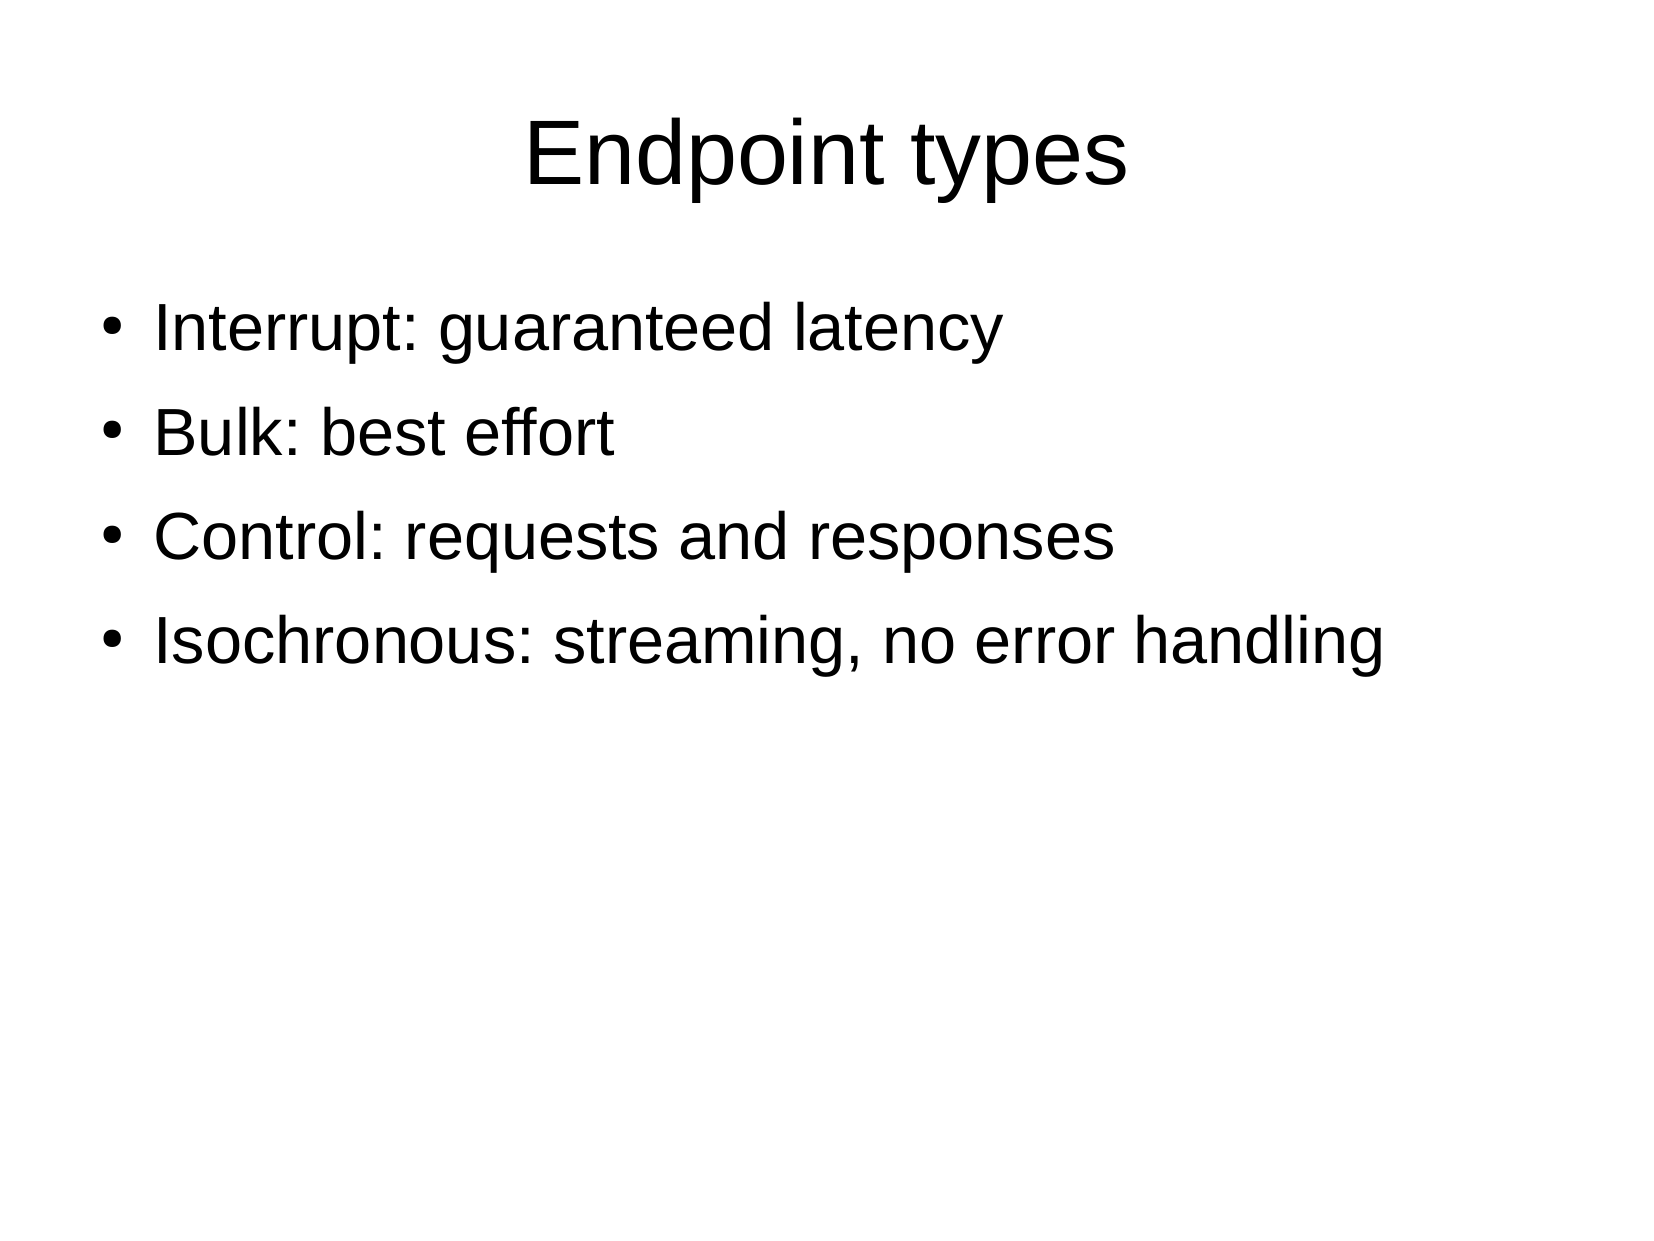

# Endpoint types
Interrupt: guaranteed latency
Bulk: best effort
Control: requests and responses
Isochronous: streaming, no error handling